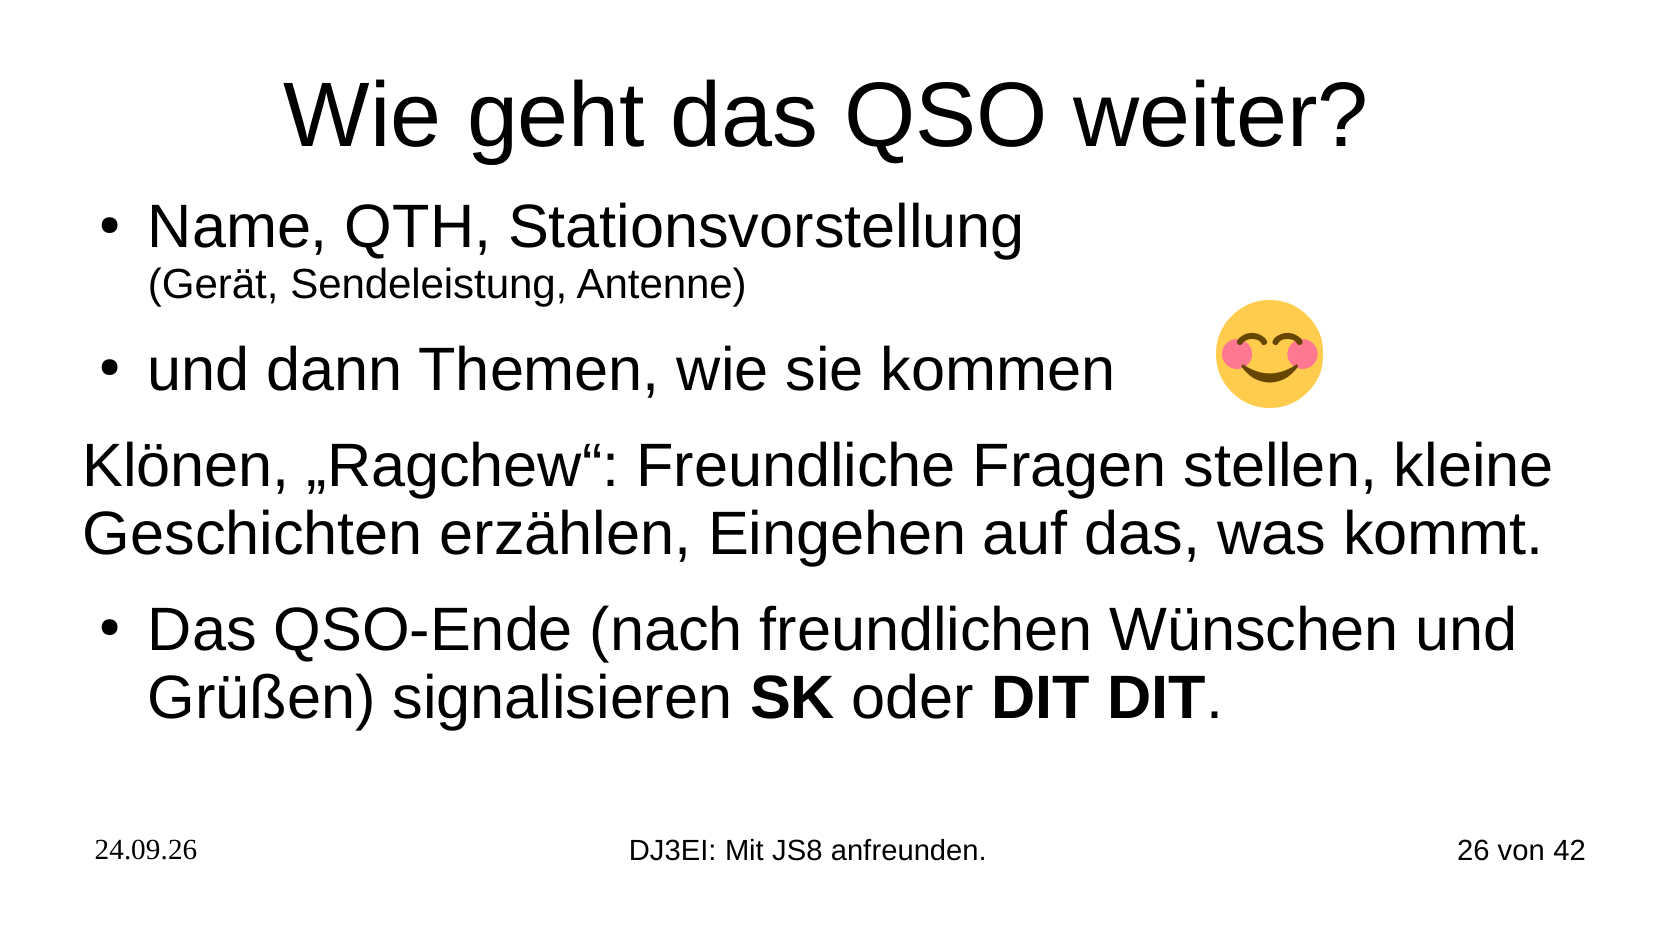

# Wie geht das QSO weiter?
Name, QTH, Stationsvorstellung
(Gerät, Sendeleistung, Antenne)
und dann Themen, wie sie kommen .
Klönen, „Ragchew“: Freundliche Fragen stellen, kleine Geschichten erzählen, Eingehen auf das, was kommt.
Das QSO-Ende (nach freundlichen Wünschen und Grüßen) signalisieren SK oder DIT DIT.
26